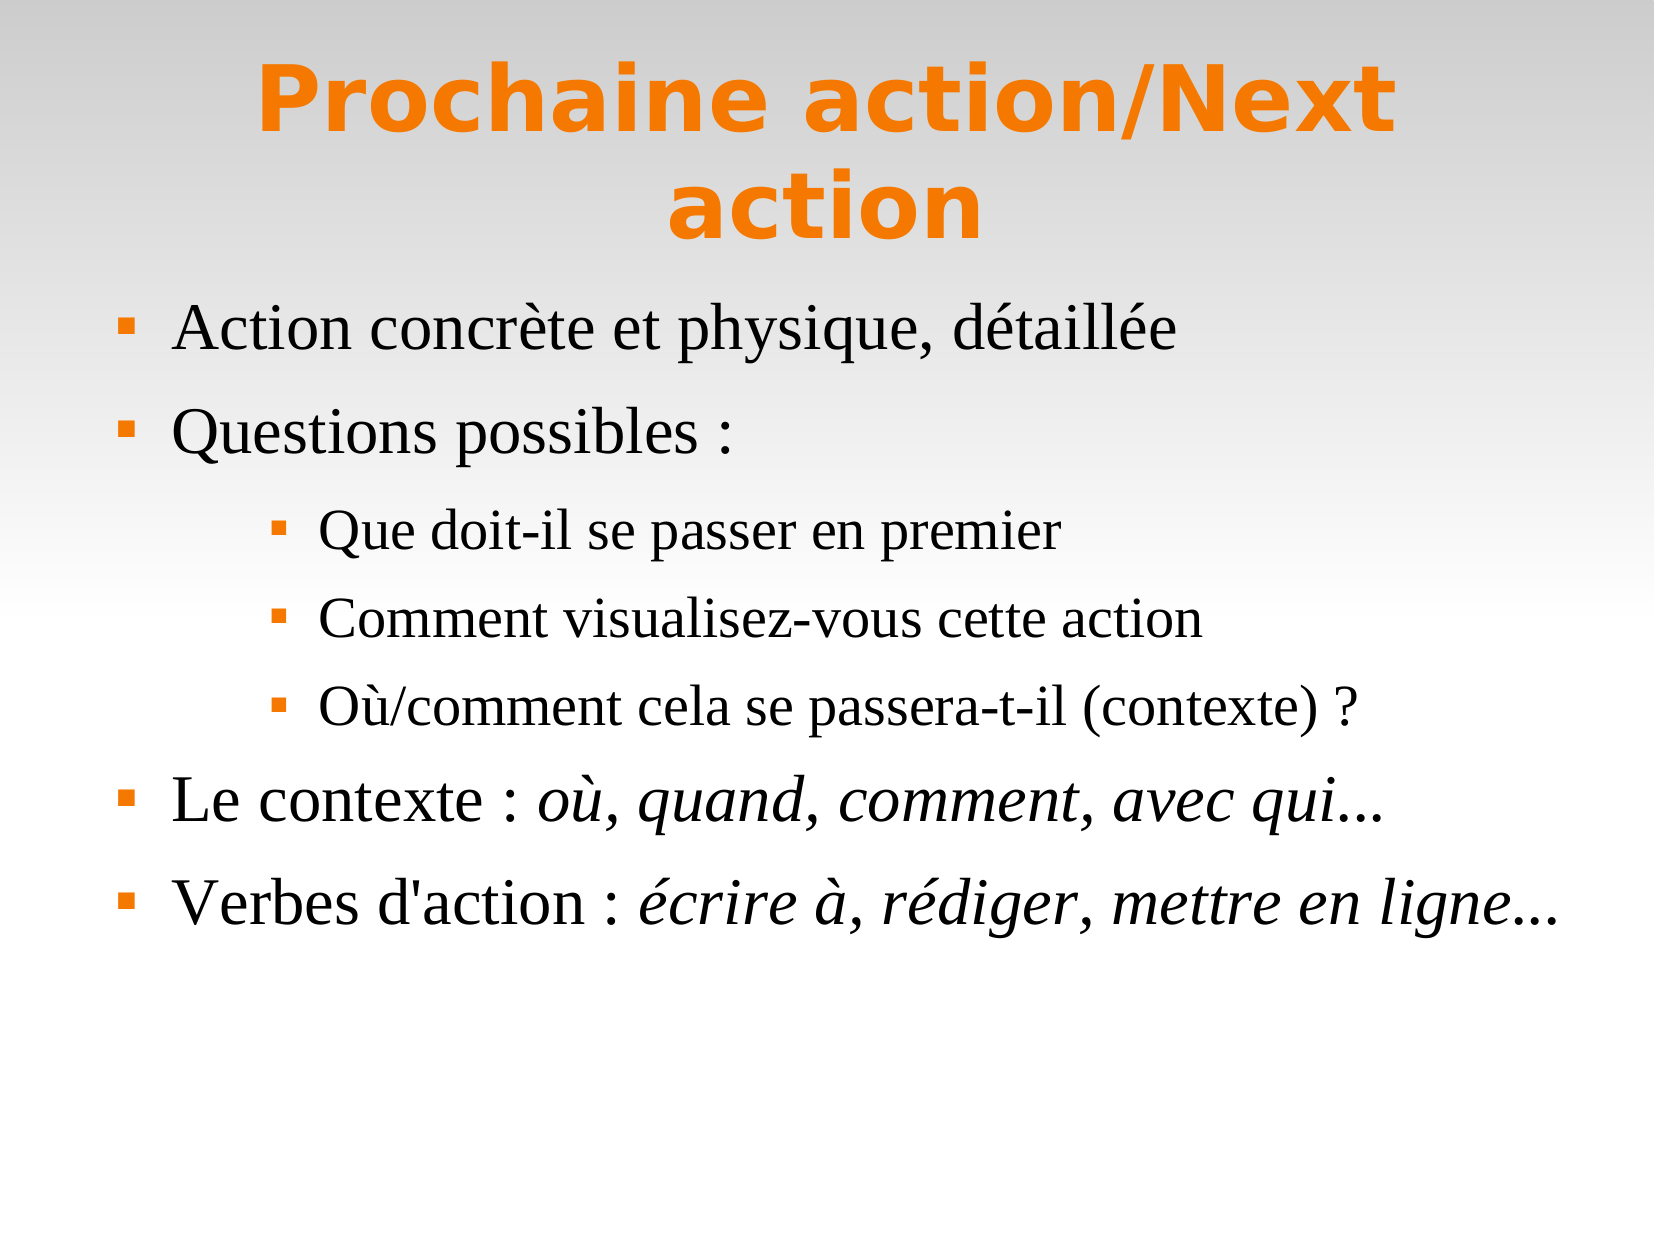

# Prochaine action/Next action
Action concrète et physique, détaillée
Questions possibles :
Que doit-il se passer en premier
Comment visualisez-vous cette action
Où/comment cela se passera-t-il (contexte) ?
Le contexte : où, quand, comment, avec qui...
Verbes d'action : écrire à, rédiger, mettre en ligne...